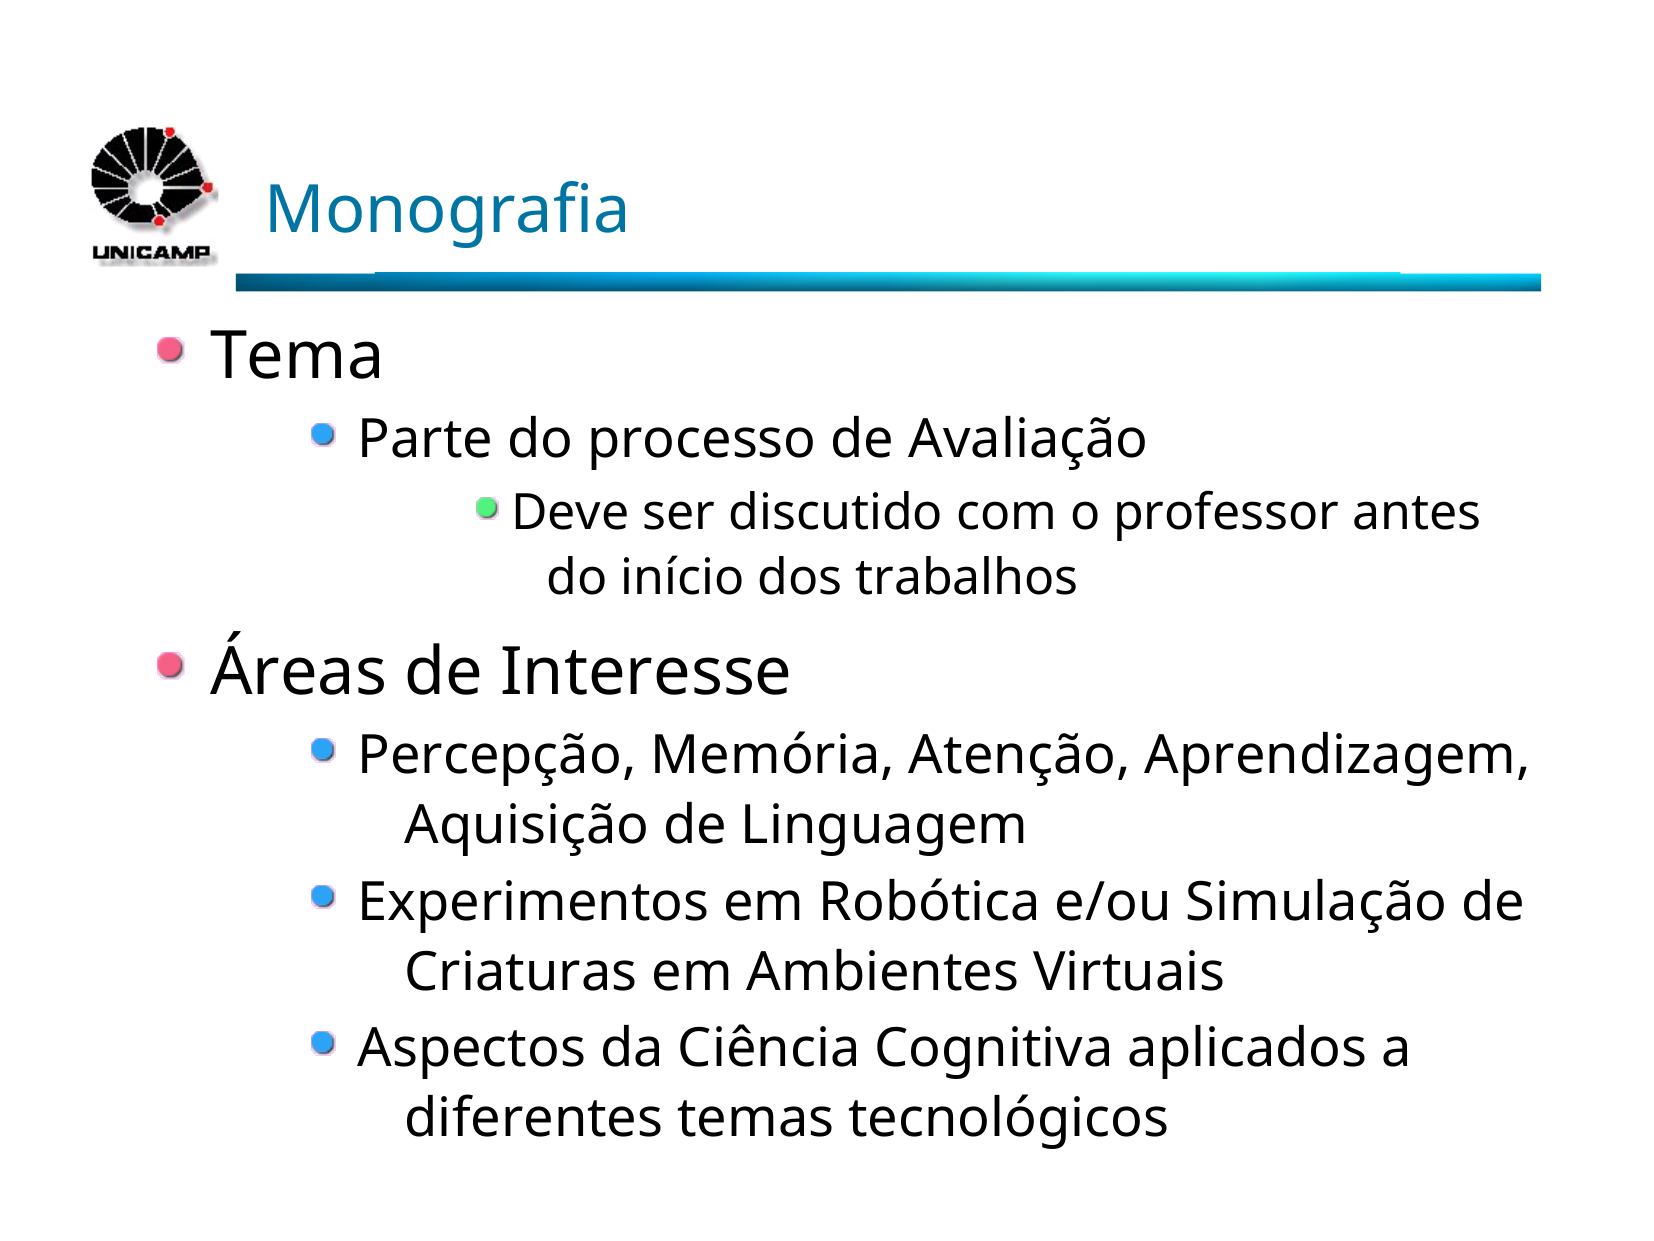

# Monografia
Tema
Parte do processo de Avaliação
Deve ser discutido com o professor antes do início dos trabalhos
Áreas de Interesse
Percepção, Memória, Atenção, Aprendizagem, Aquisição de Linguagem
Experimentos em Robótica e/ou Simulação de Criaturas em Ambientes Virtuais
Aspectos da Ciência Cognitiva aplicados a diferentes temas tecnológicos